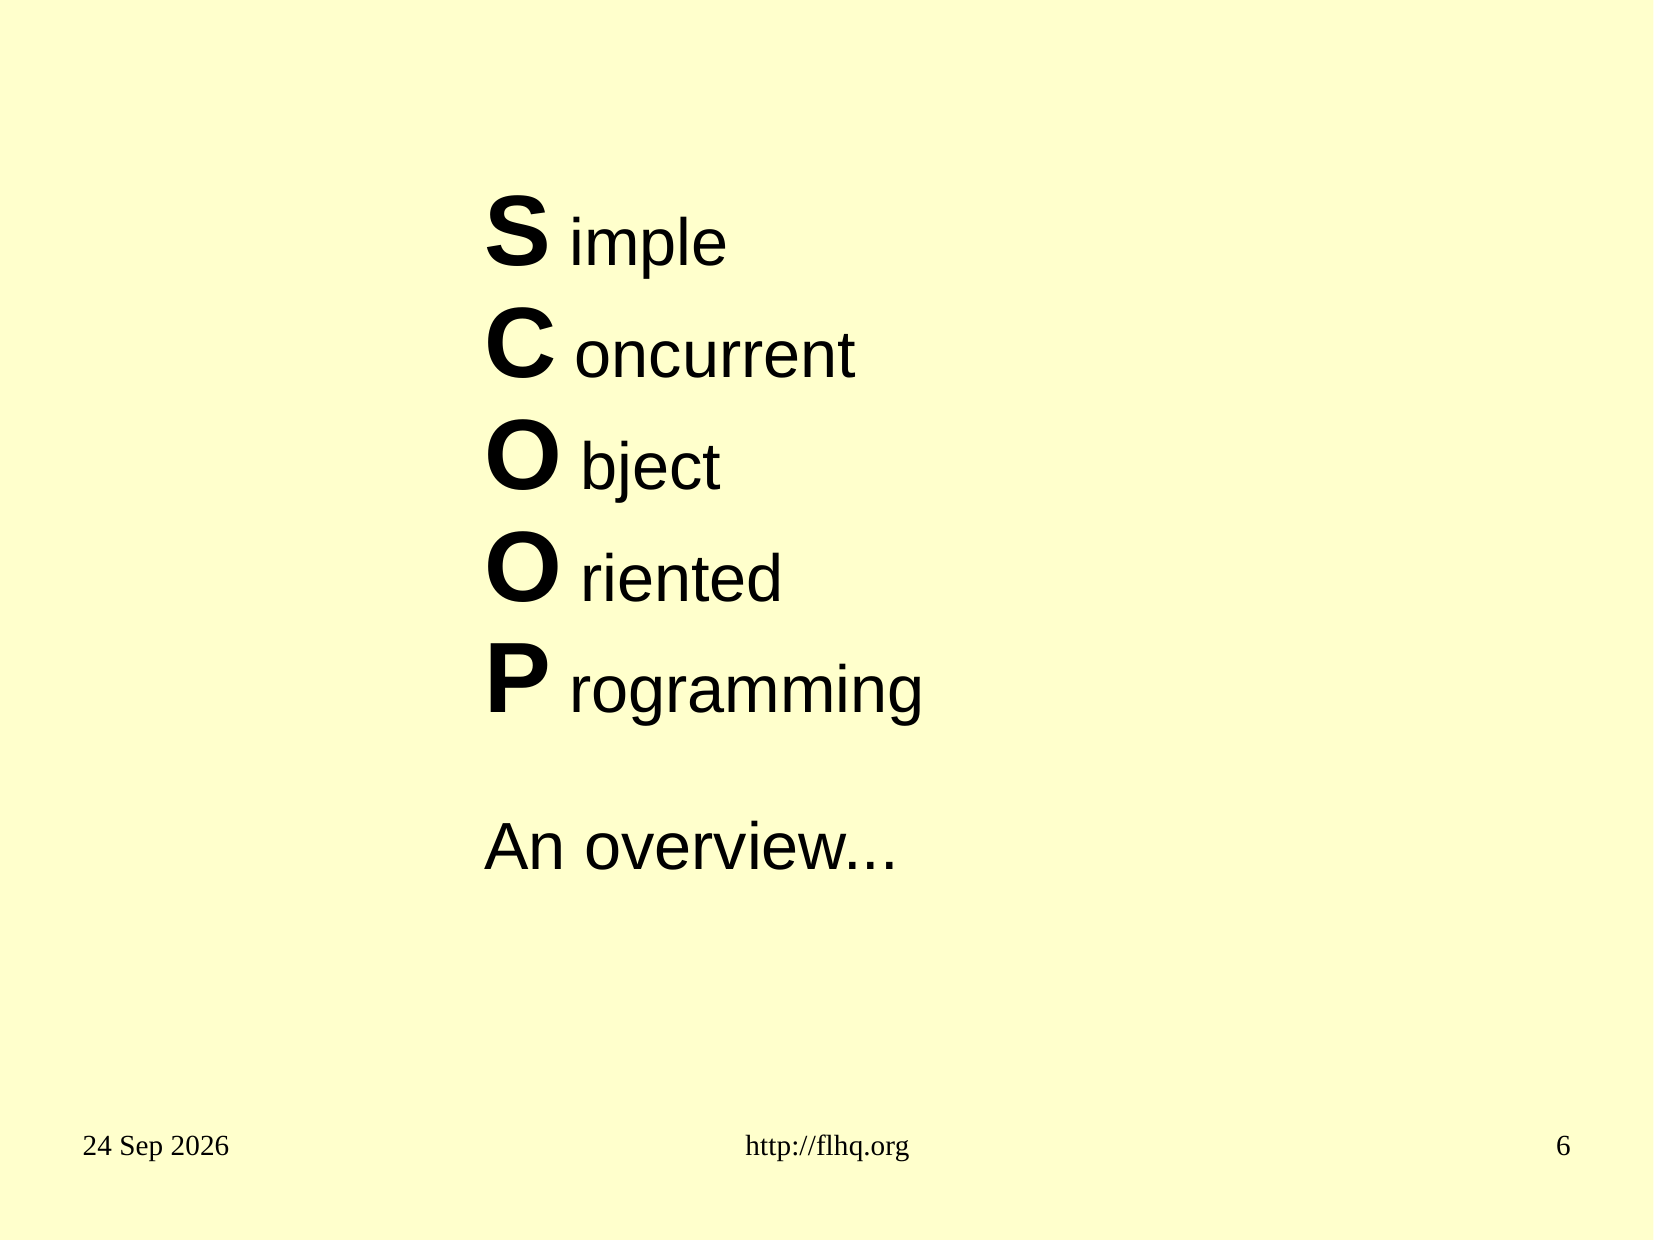

# S imple
C oncurrent
O bject
O riented
P rogramming
An overview...
http://flhq.org
6